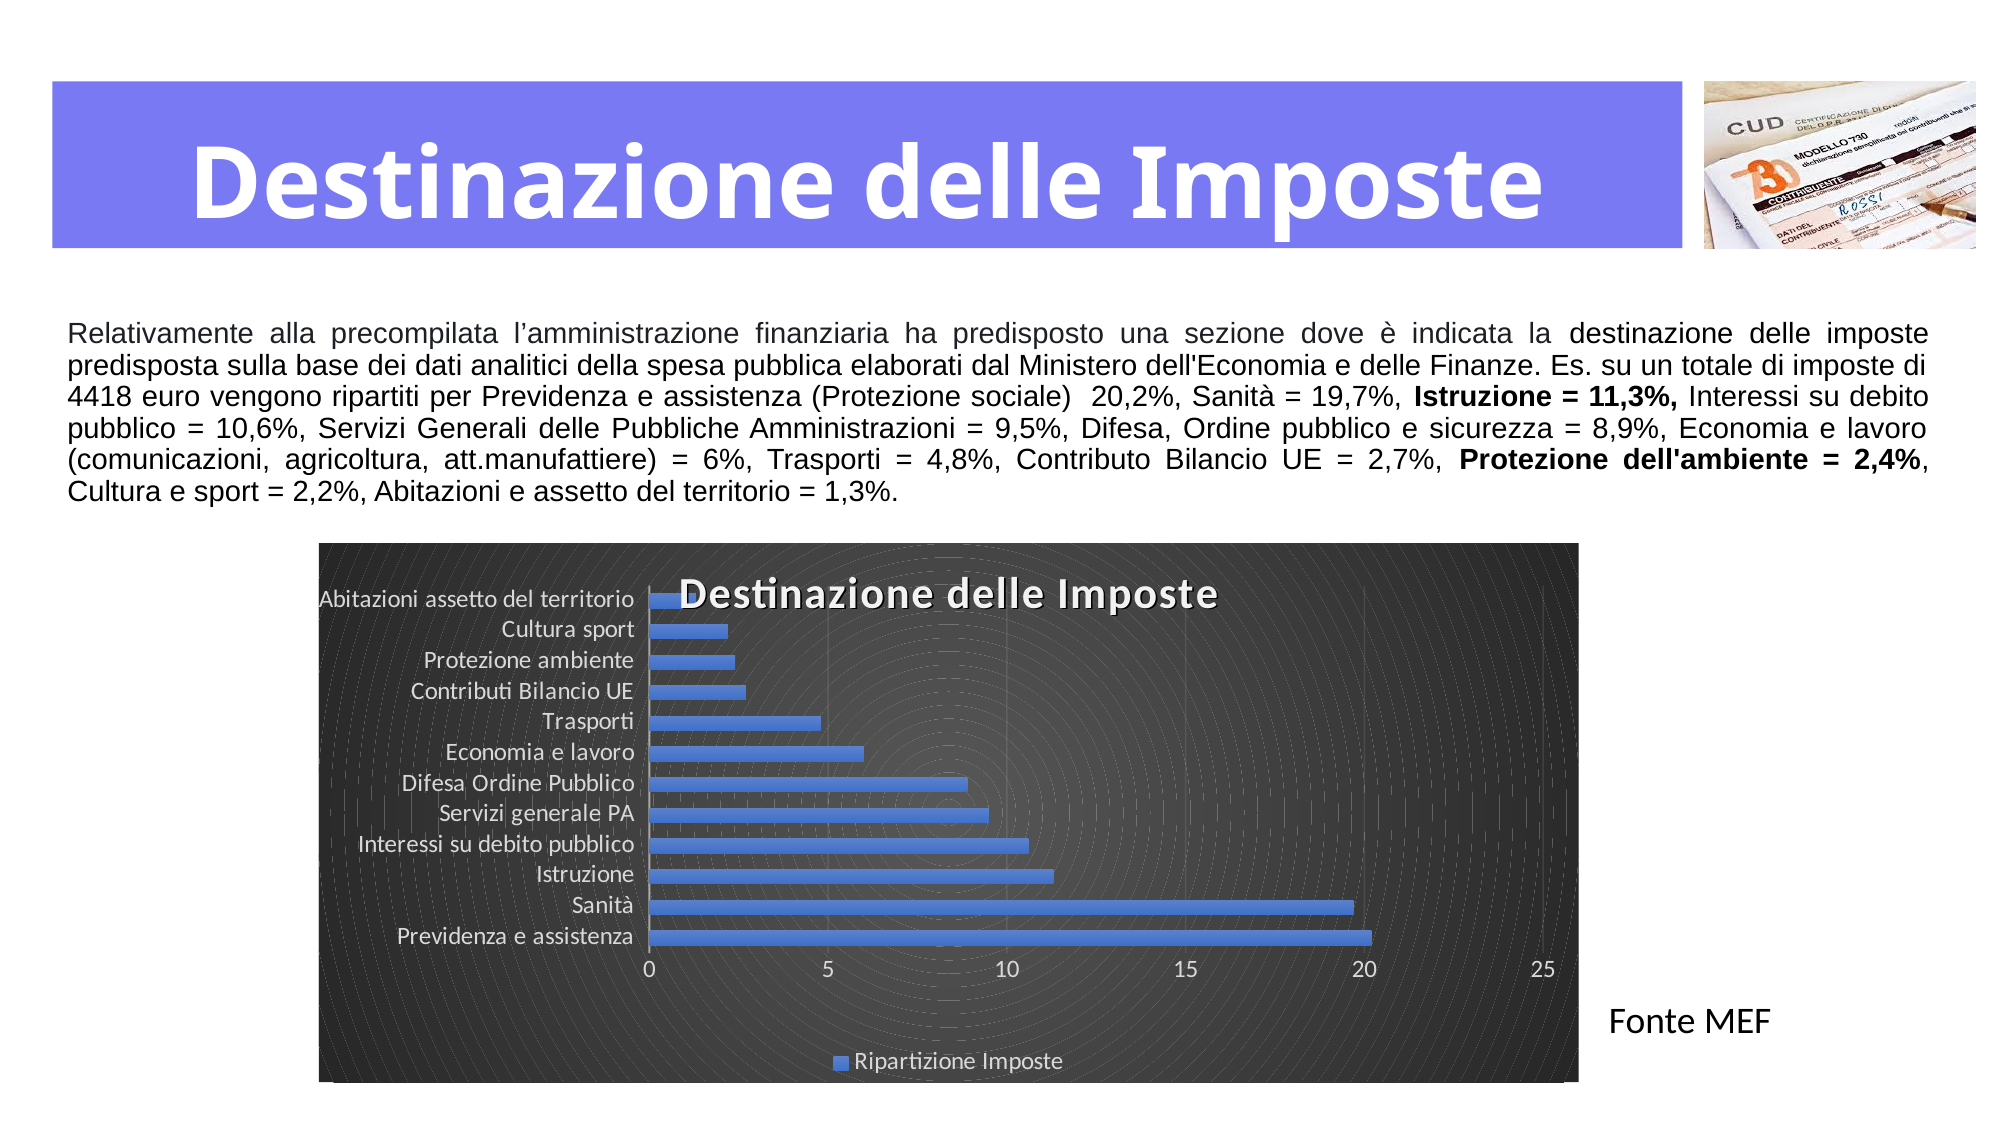

Destinazione delle Imposte
# Relativamente alla precompilata l’amministrazione finanziaria ha predisposto una sezione dove è indicata la destinazione delle imposte predisposta sulla base dei dati analitici della spesa pubblica elaborati dal Ministero dell'Economia e delle Finanze. Es. su un totale di imposte di 4418 euro vengono ripartiti per Previdenza e assistenza (Protezione sociale) 20,2%, Sanità = 19,7%, Istruzione = 11,3%, Interessi su debito pubblico = 10,6%, Servizi Generali delle Pubbliche Amministrazioni = 9,5%, Difesa, Ordine pubblico e sicurezza = 8,9%, Economia e lavoro (comunicazioni, agricoltura, att.manufattiere) = 6%, Trasporti = 4,8%, Contributo Bilancio UE = 2,7%, Protezione dell'ambiente = 2,4%, Cultura e sport = 2,2%, Abitazioni e assetto del territorio = 1,3%.
### Chart: Destinazione delle Imposte
| Category | Ripartizione Imposte |
|---|---|
| Previdenza e assistenza | 20.2 |
| Sanità | 19.7 |
| Istruzione | 11.3 |
| Interessi su debito pubblico | 10.6 |
| Servizi generale PA | 9.5 |
| Difesa Ordine Pubblico | 8.9 |
| Economia e lavoro | 6.0 |
| Trasporti | 4.8 |
| Contributi Bilancio UE | 2.7 |
| Protezione ambiente | 2.4 |
| Cultura sport | 2.2 |
| Abitazioni assetto del territorio | 1.3 |Fonte MEF